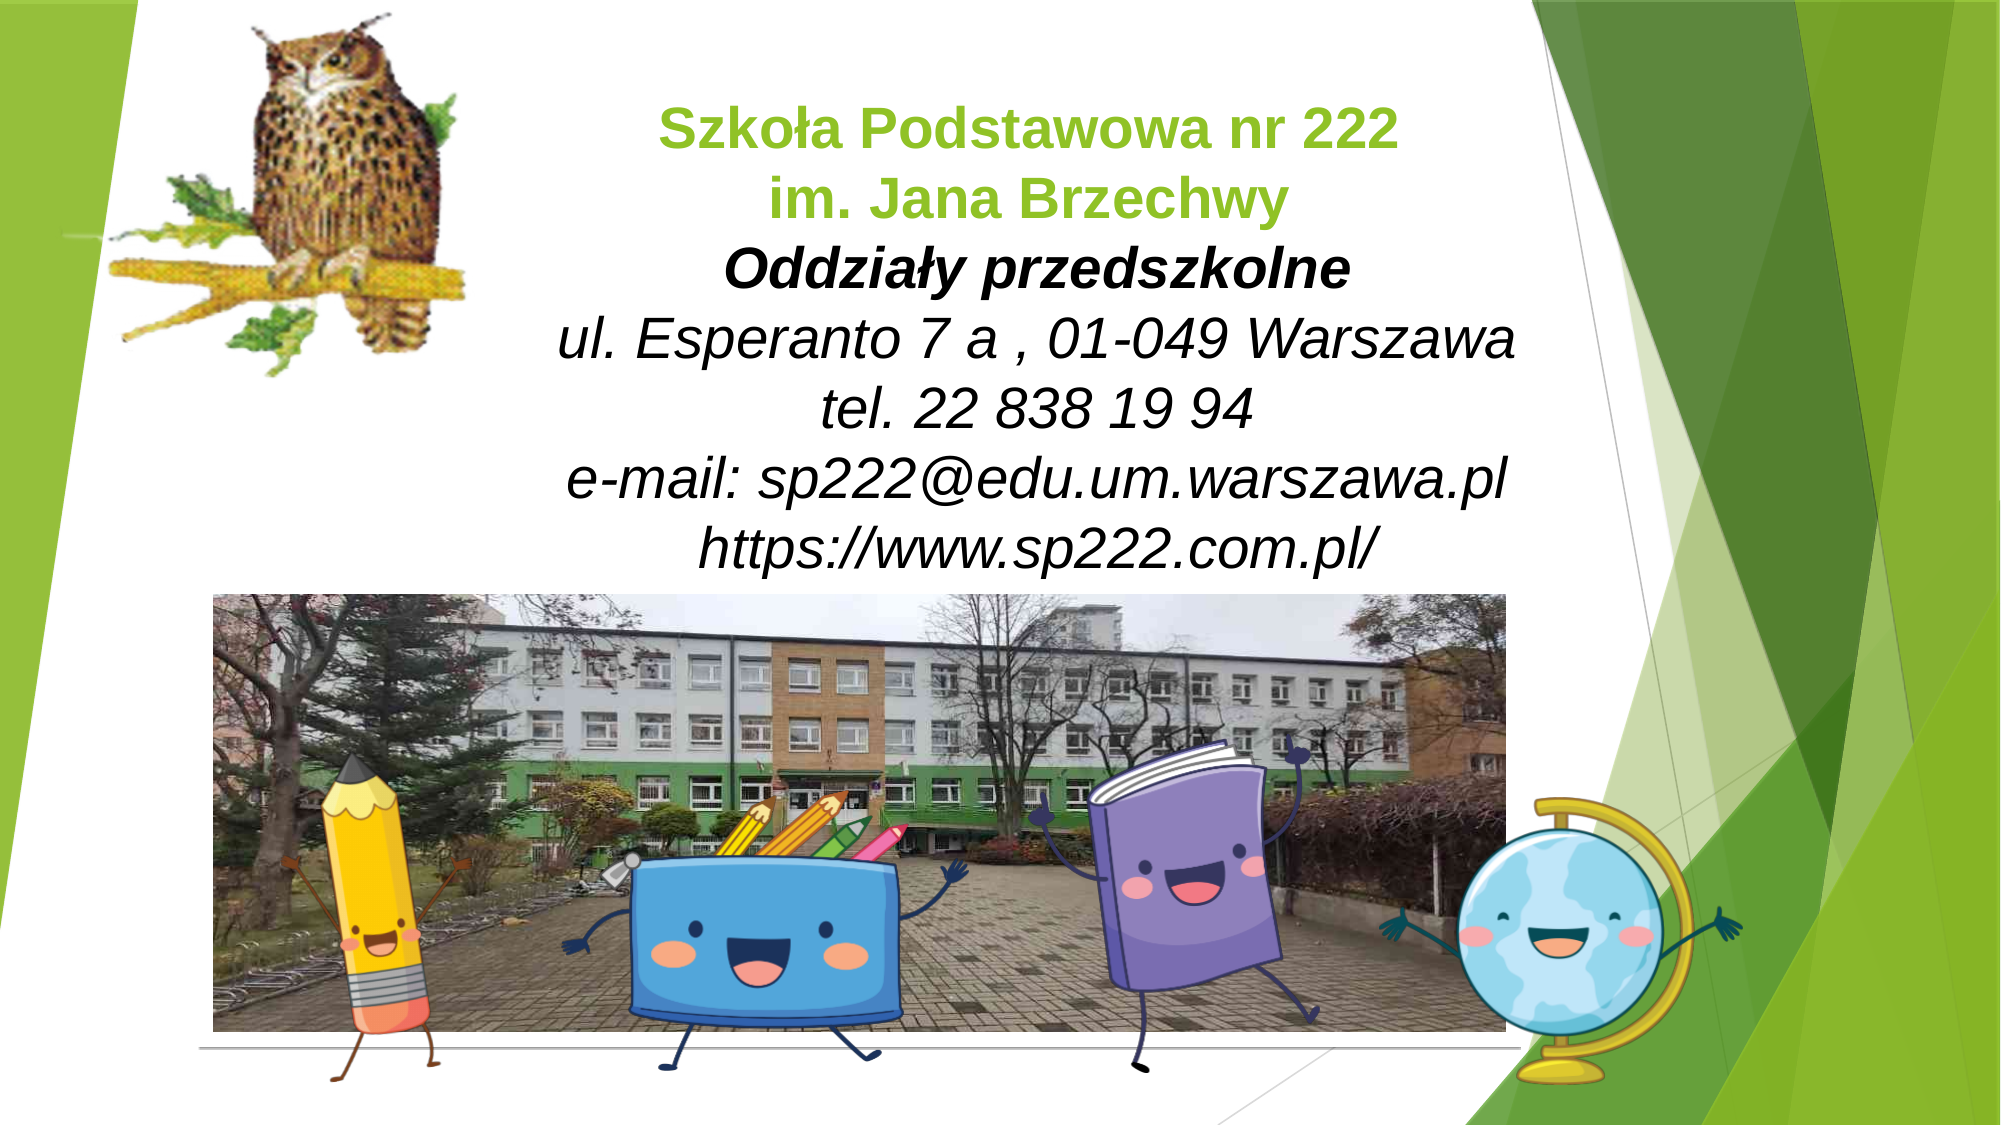

Szkoła Podstawowa nr 222
im. Jana Brzechwy
Oddziały przedszkolne
ul. Esperanto 7 a , 01-049 Warszawa
tel. 22 838 19 94
e-mail: sp222@edu.um.warszawa.pl
https://www.sp222.com.pl/